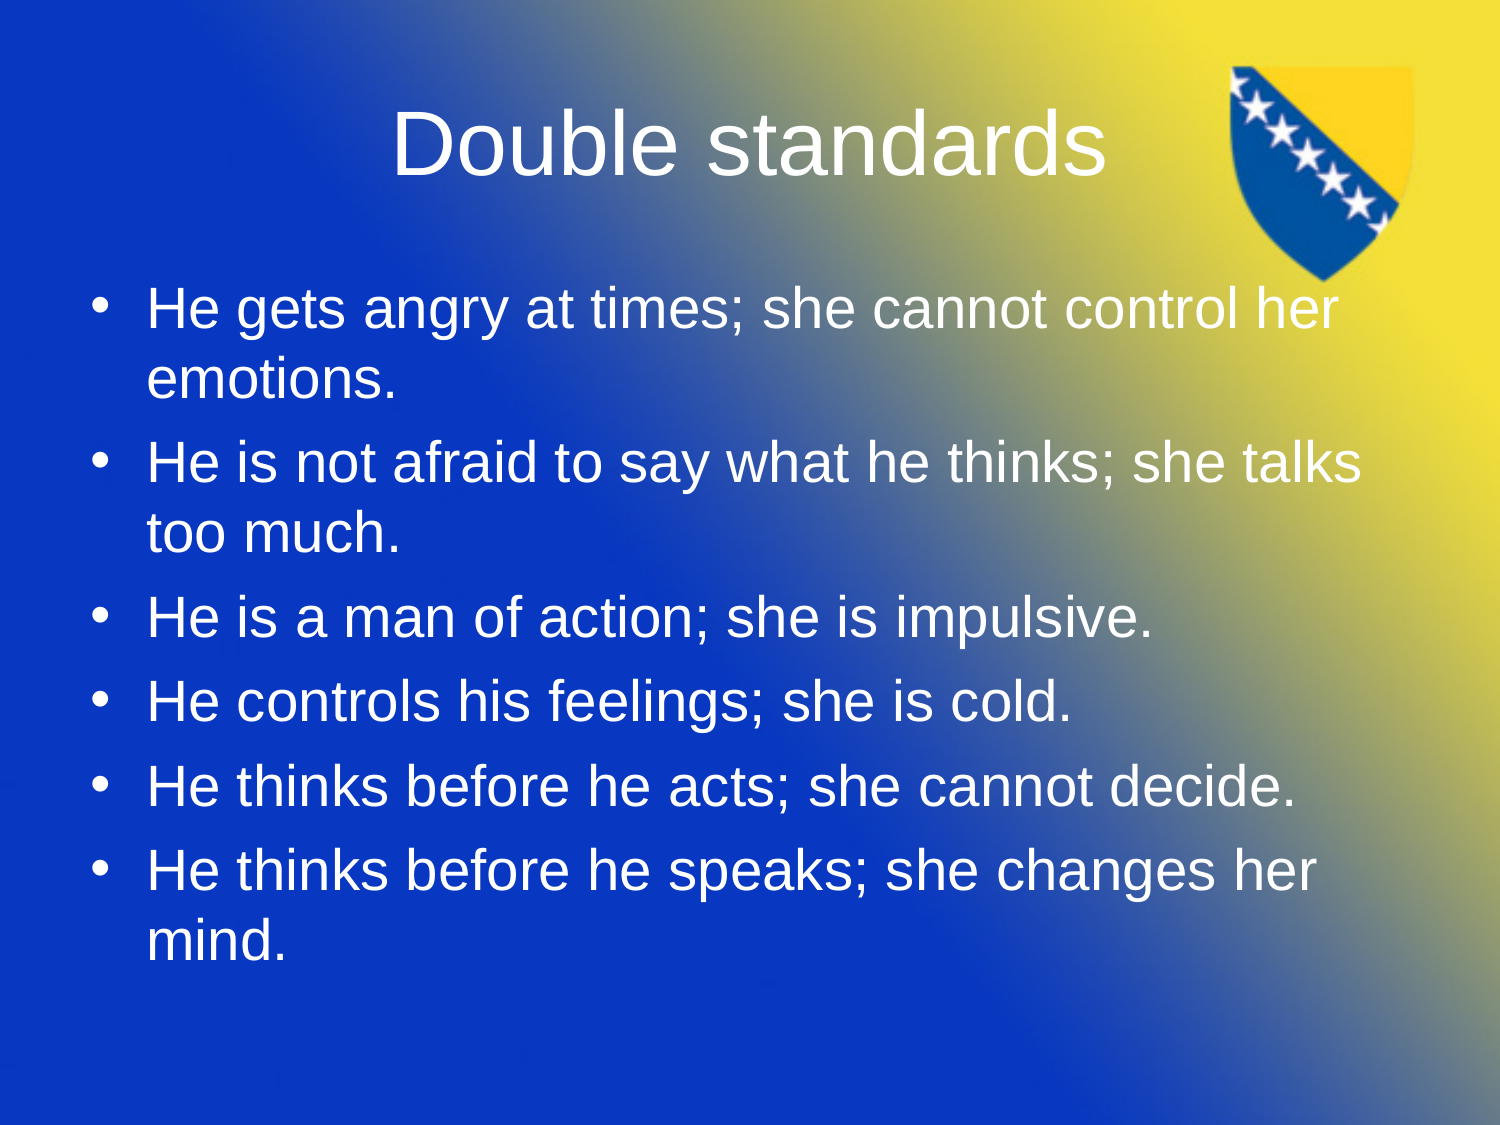

# Double standards
He gets angry at times; she cannot control her emotions.
He is not afraid to say what he thinks; she talks too much.
He is a man of action; she is impulsive.
He controls his feelings; she is cold.
He thinks before he acts; she cannot decide.
He thinks before he speaks; she changes her mind.